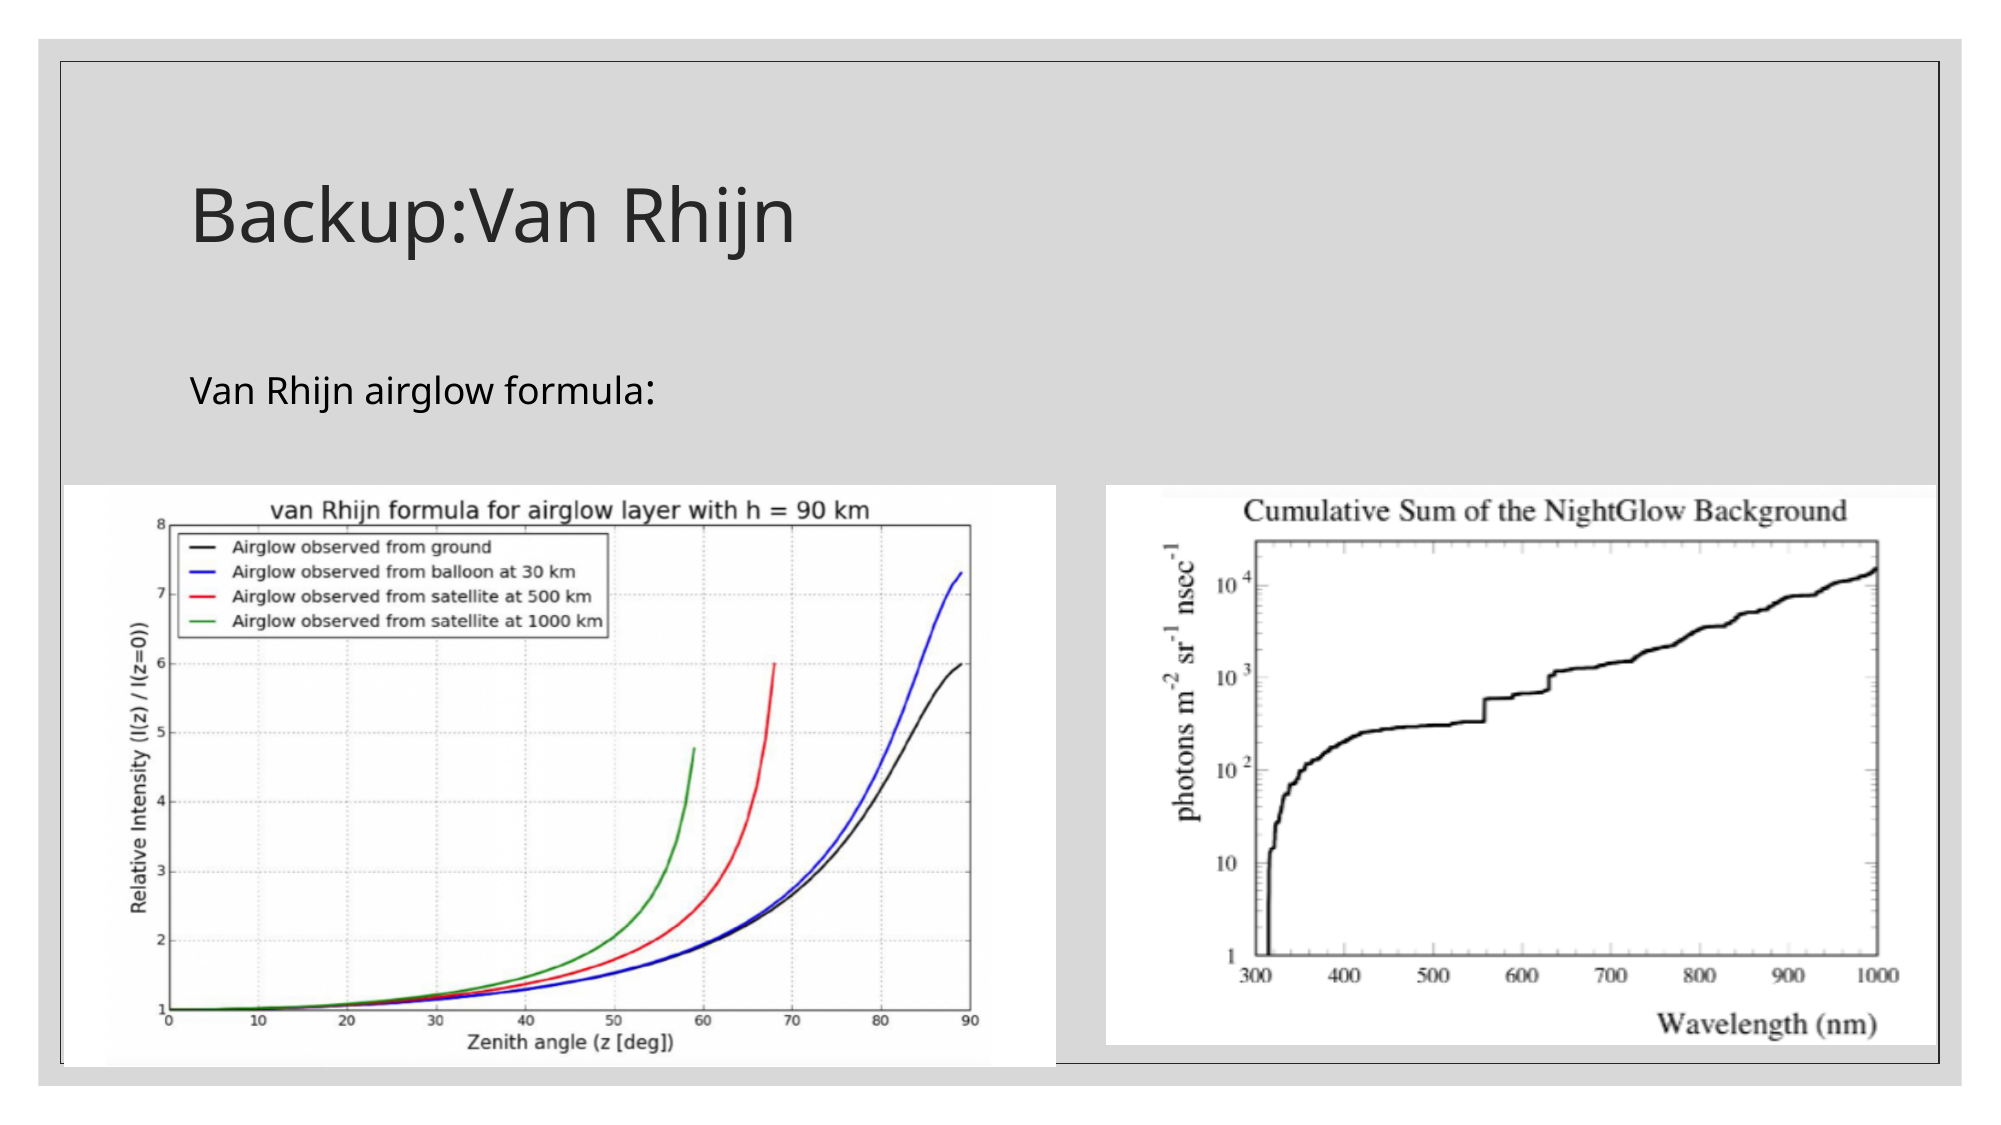

# Backup:Van Rhijn
Van Rhijn airglow formula: